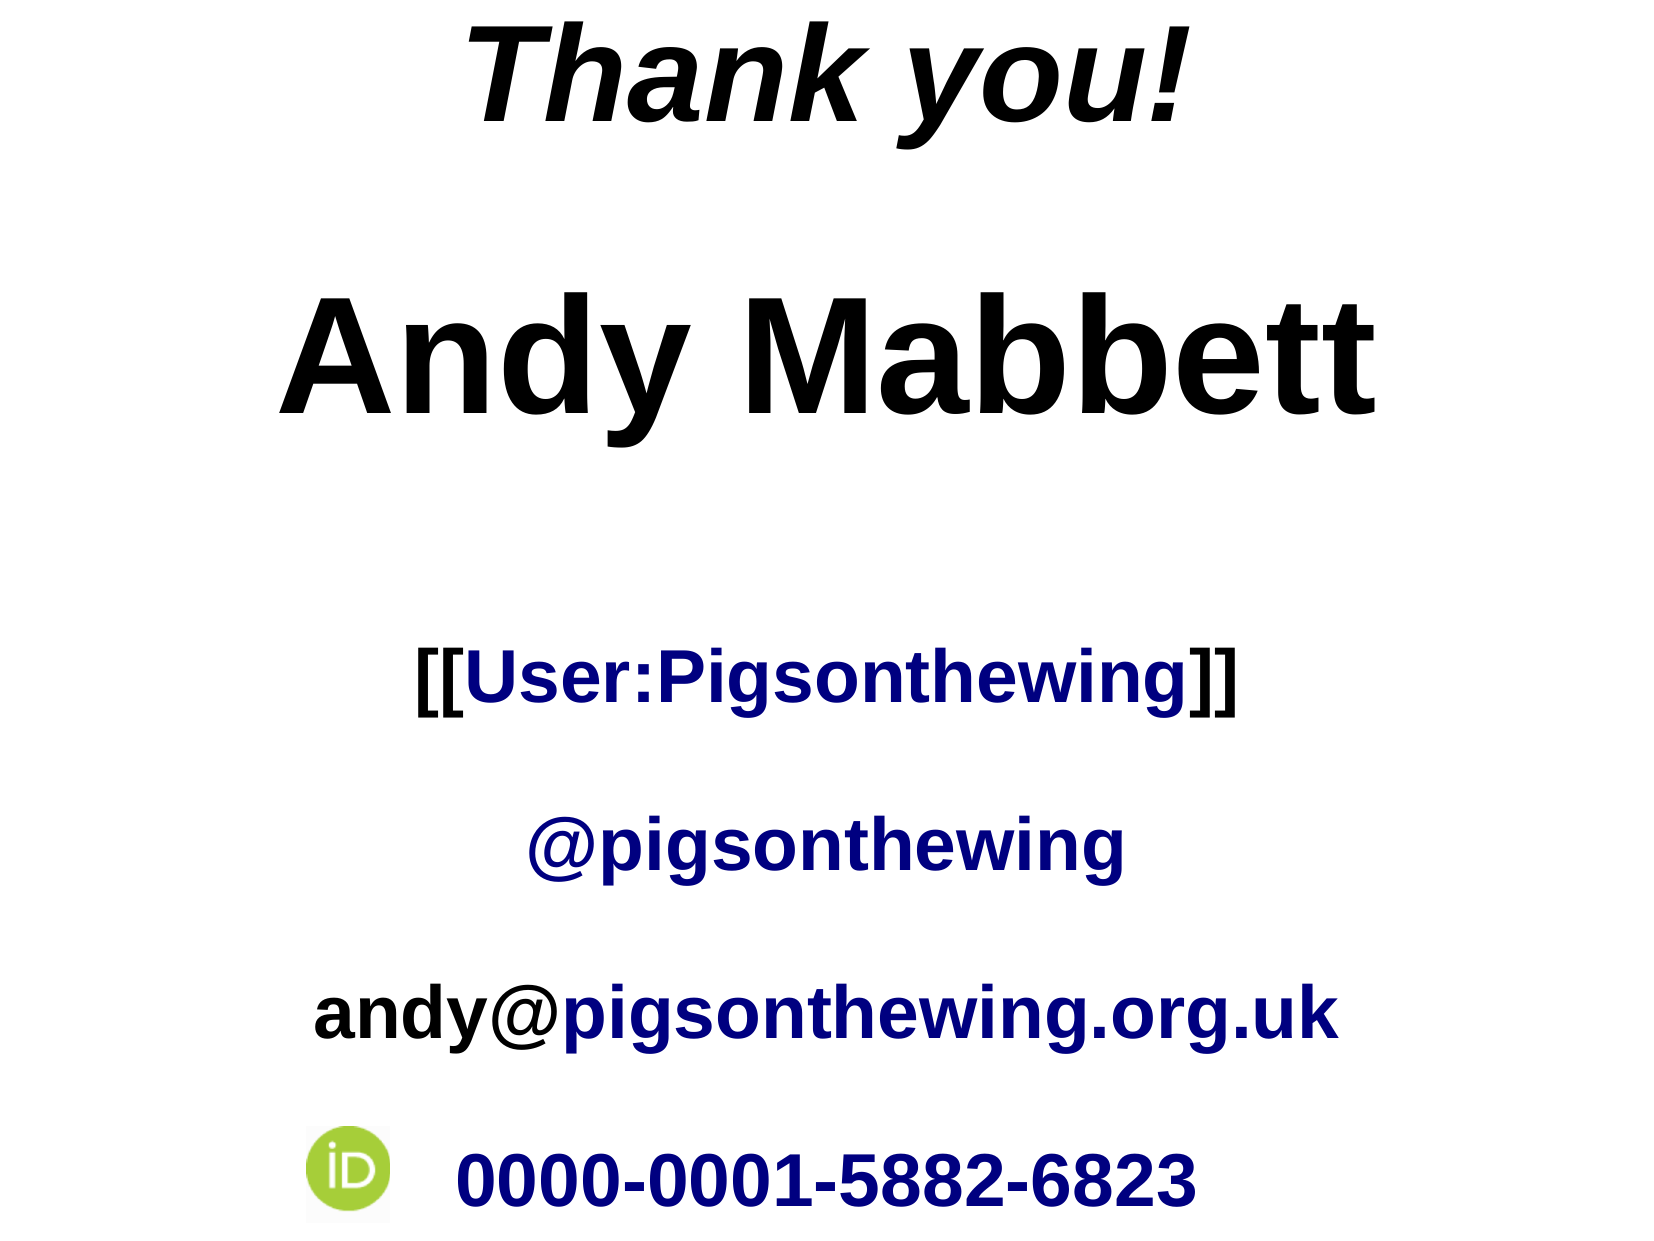

# Thank you!
Andy Mabbett
[[User:Pigsonthewing]]
@pigsonthewing
andy@pigsonthewing.org.uk
0000-0001-5882-6823